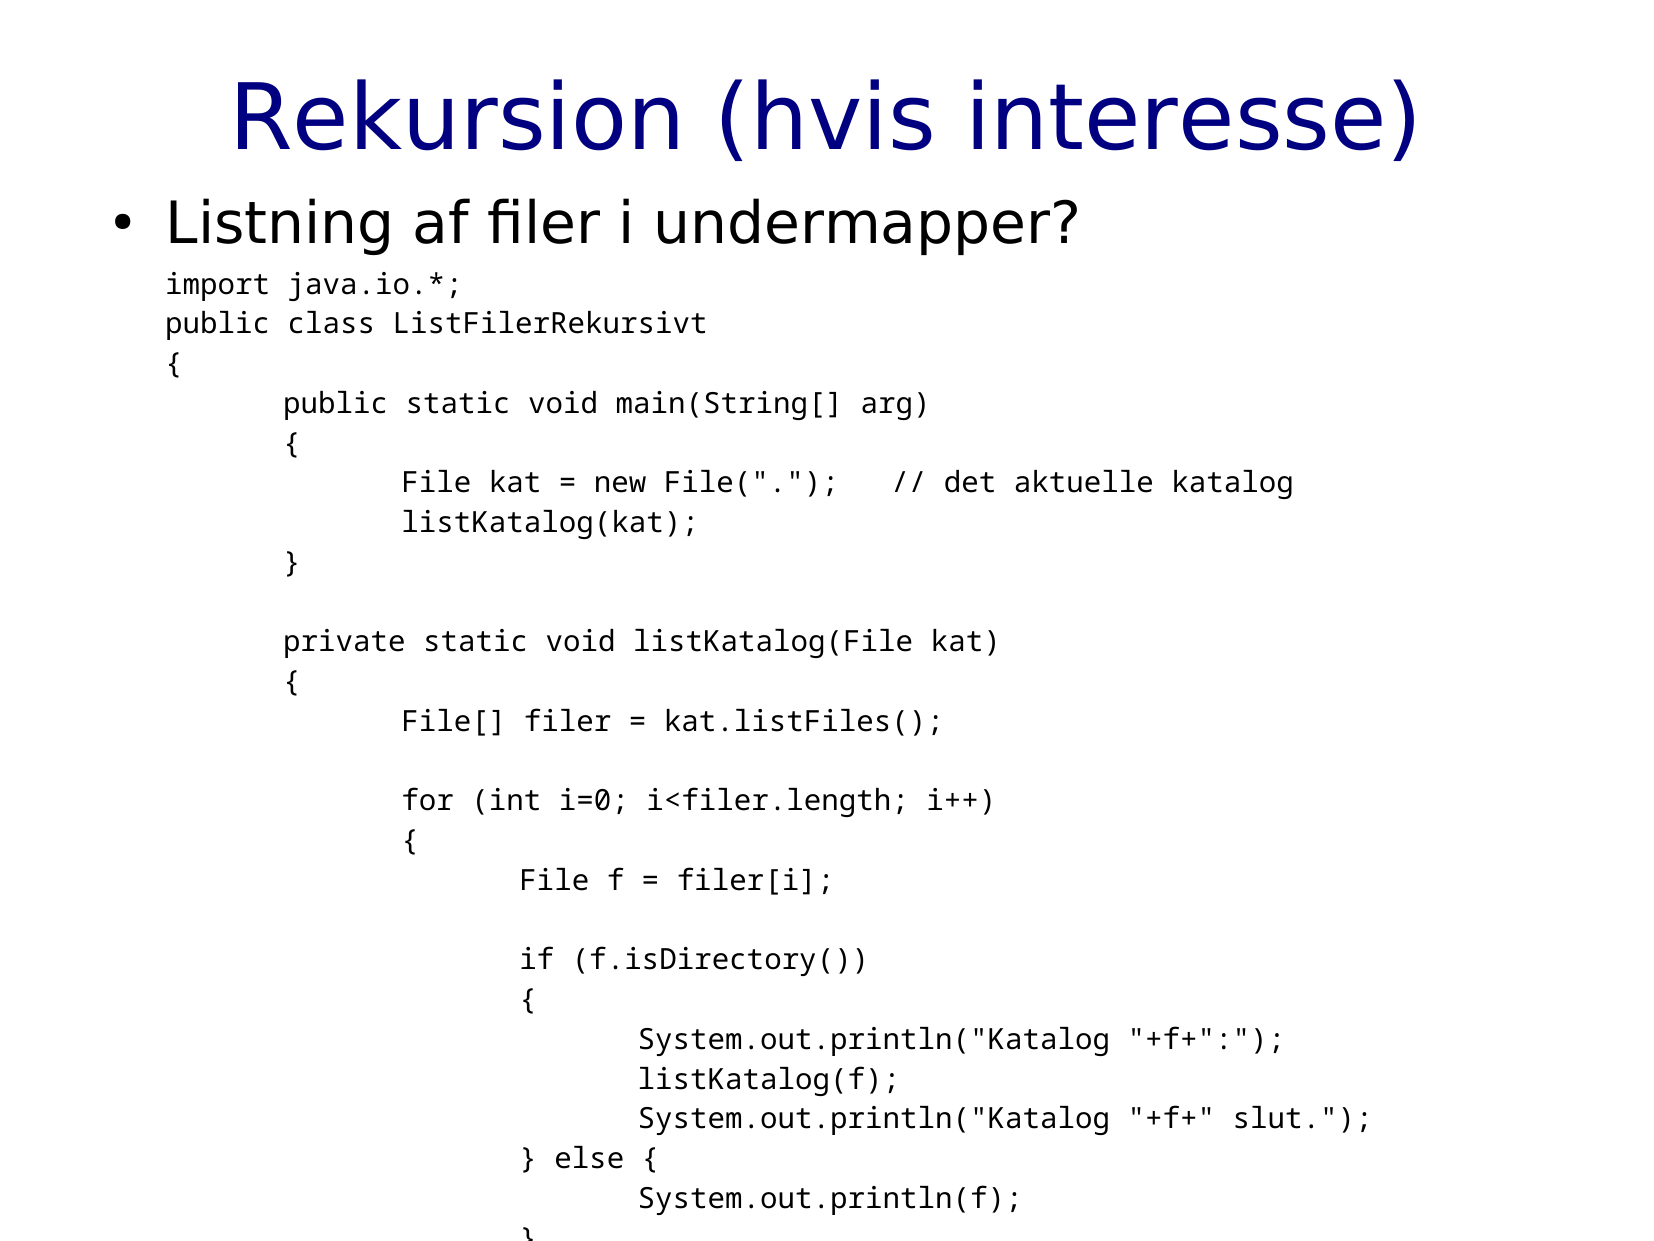

# Rekursion (hvis interesse)
Listning af filer i undermapper?
import java.io.*;
public class ListFilerRekursivt
{
	public static void main(String[] arg)
	{
		File kat = new File("."); // det aktuelle katalog
		listKatalog(kat);
	}
	private static void listKatalog(File kat)
	{
		File[] filer = kat.listFiles();
		for (int i=0; i<filer.length; i++)
		{
			File f = filer[i];
			if (f.isDirectory())
			{
				System.out.println("Katalog "+f+":");
				listKatalog(f);
				System.out.println("Katalog "+f+" slut.");
			} else {
				System.out.println(f);
			}
		}
	}
}